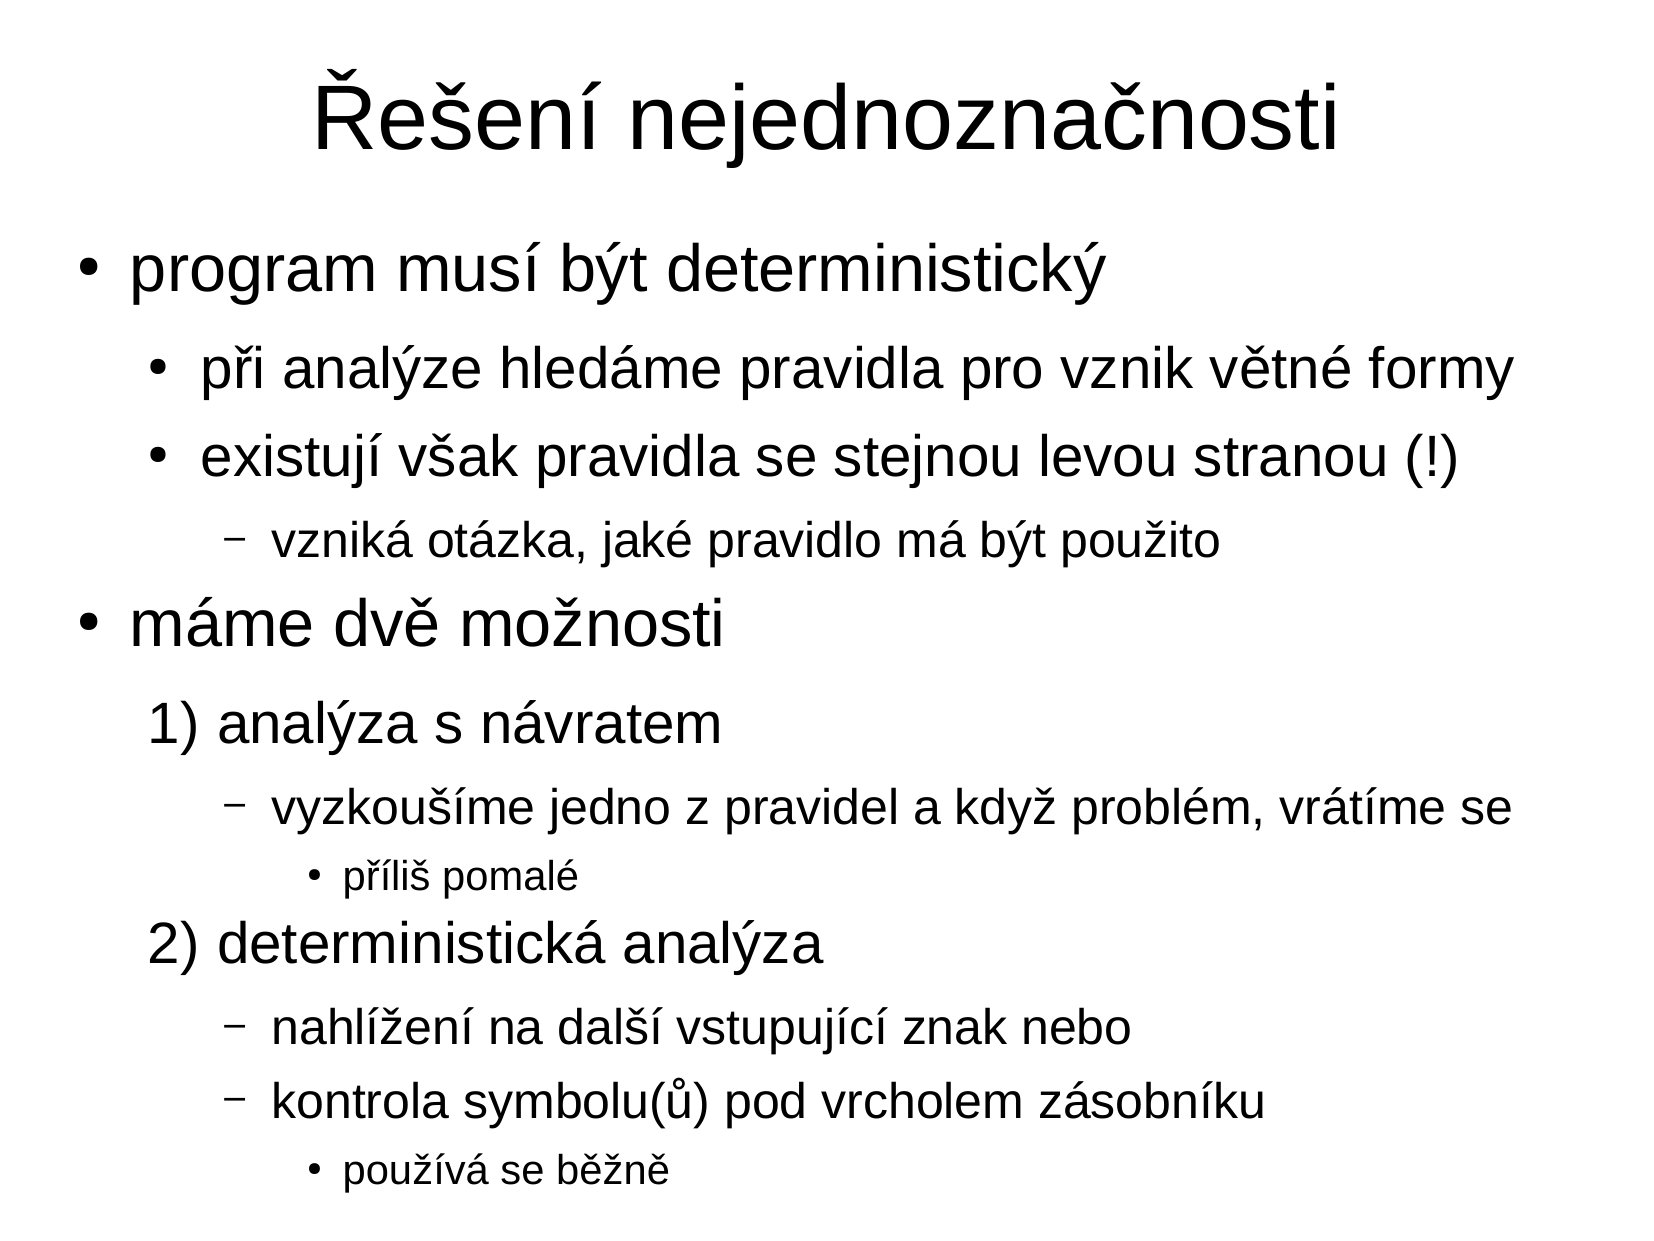

# Řešení nejednoznačnosti
program musí být deterministický
při analýze hledáme pravidla pro vznik větné formy
existují však pravidla se stejnou levou stranou (!)
vzniká otázka, jaké pravidlo má být použito
máme dvě možnosti
 analýza s návratem
vyzkoušíme jedno z pravidel a když problém, vrátíme se
příliš pomalé
 deterministická analýza
nahlížení na další vstupující znak nebo
kontrola symbolu(ů) pod vrcholem zásobníku
používá se běžně